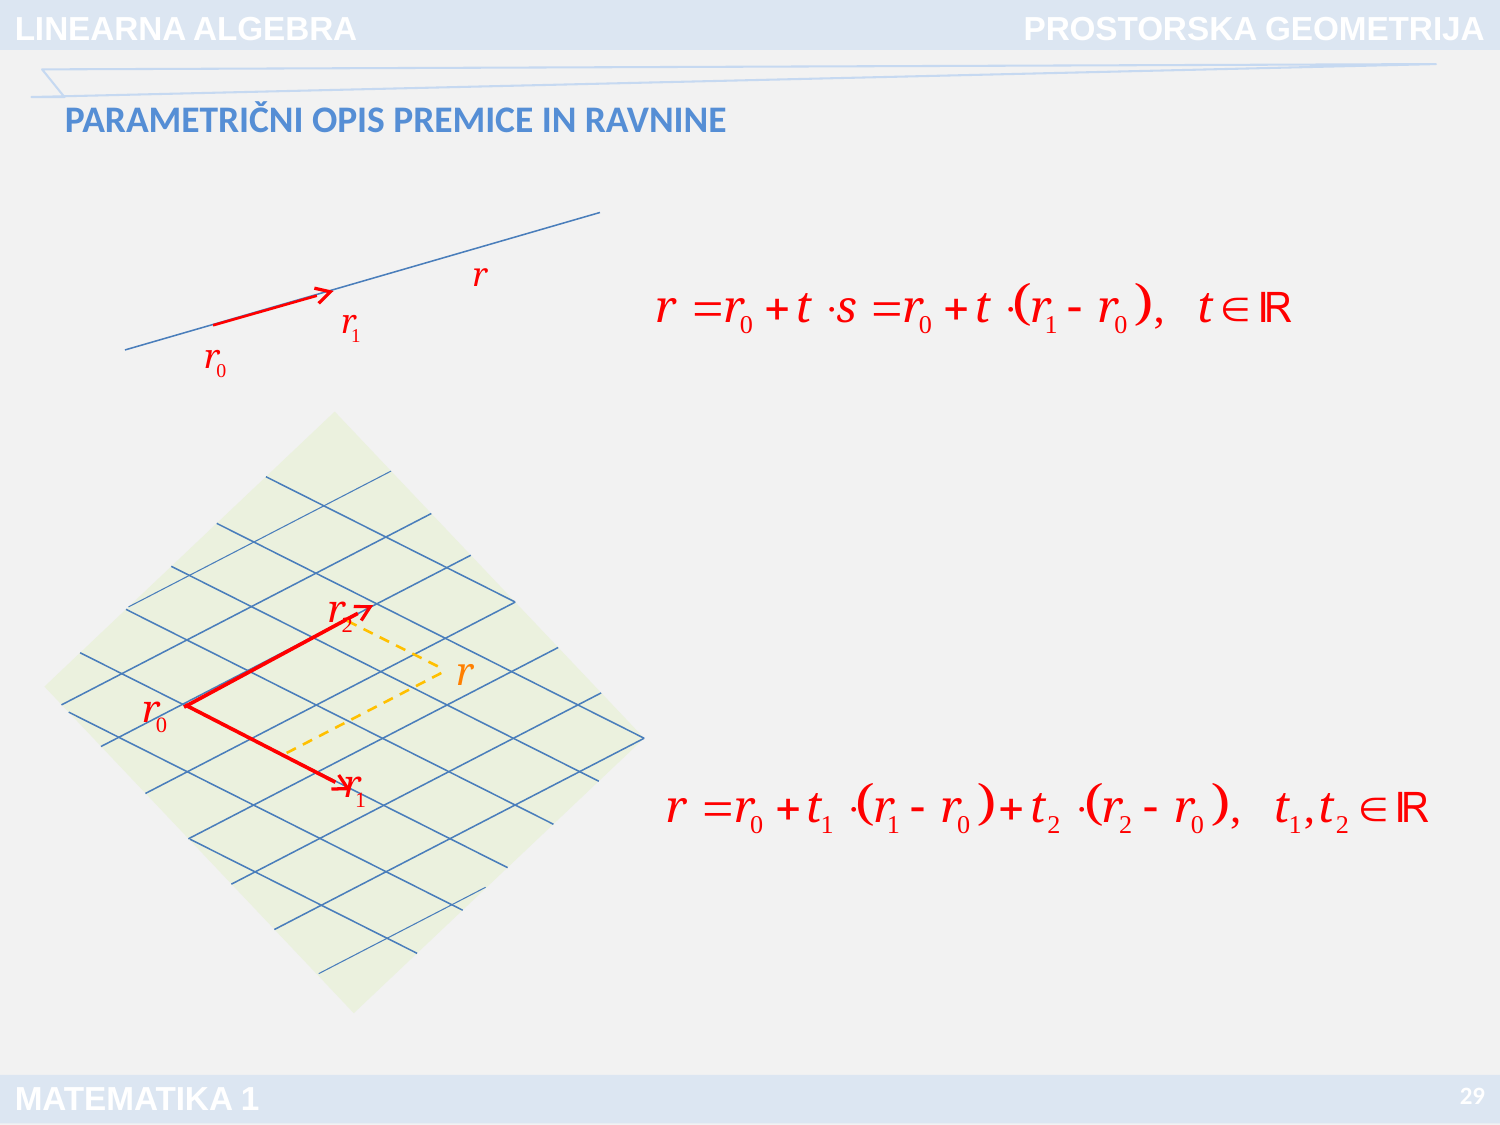

LINEARNA ALGEBRA
PROSTORSKA GEOMETRIJA
PARAMETRIČNI OPIS PREMICE IN RAVNINE
MATEMATIKA 1